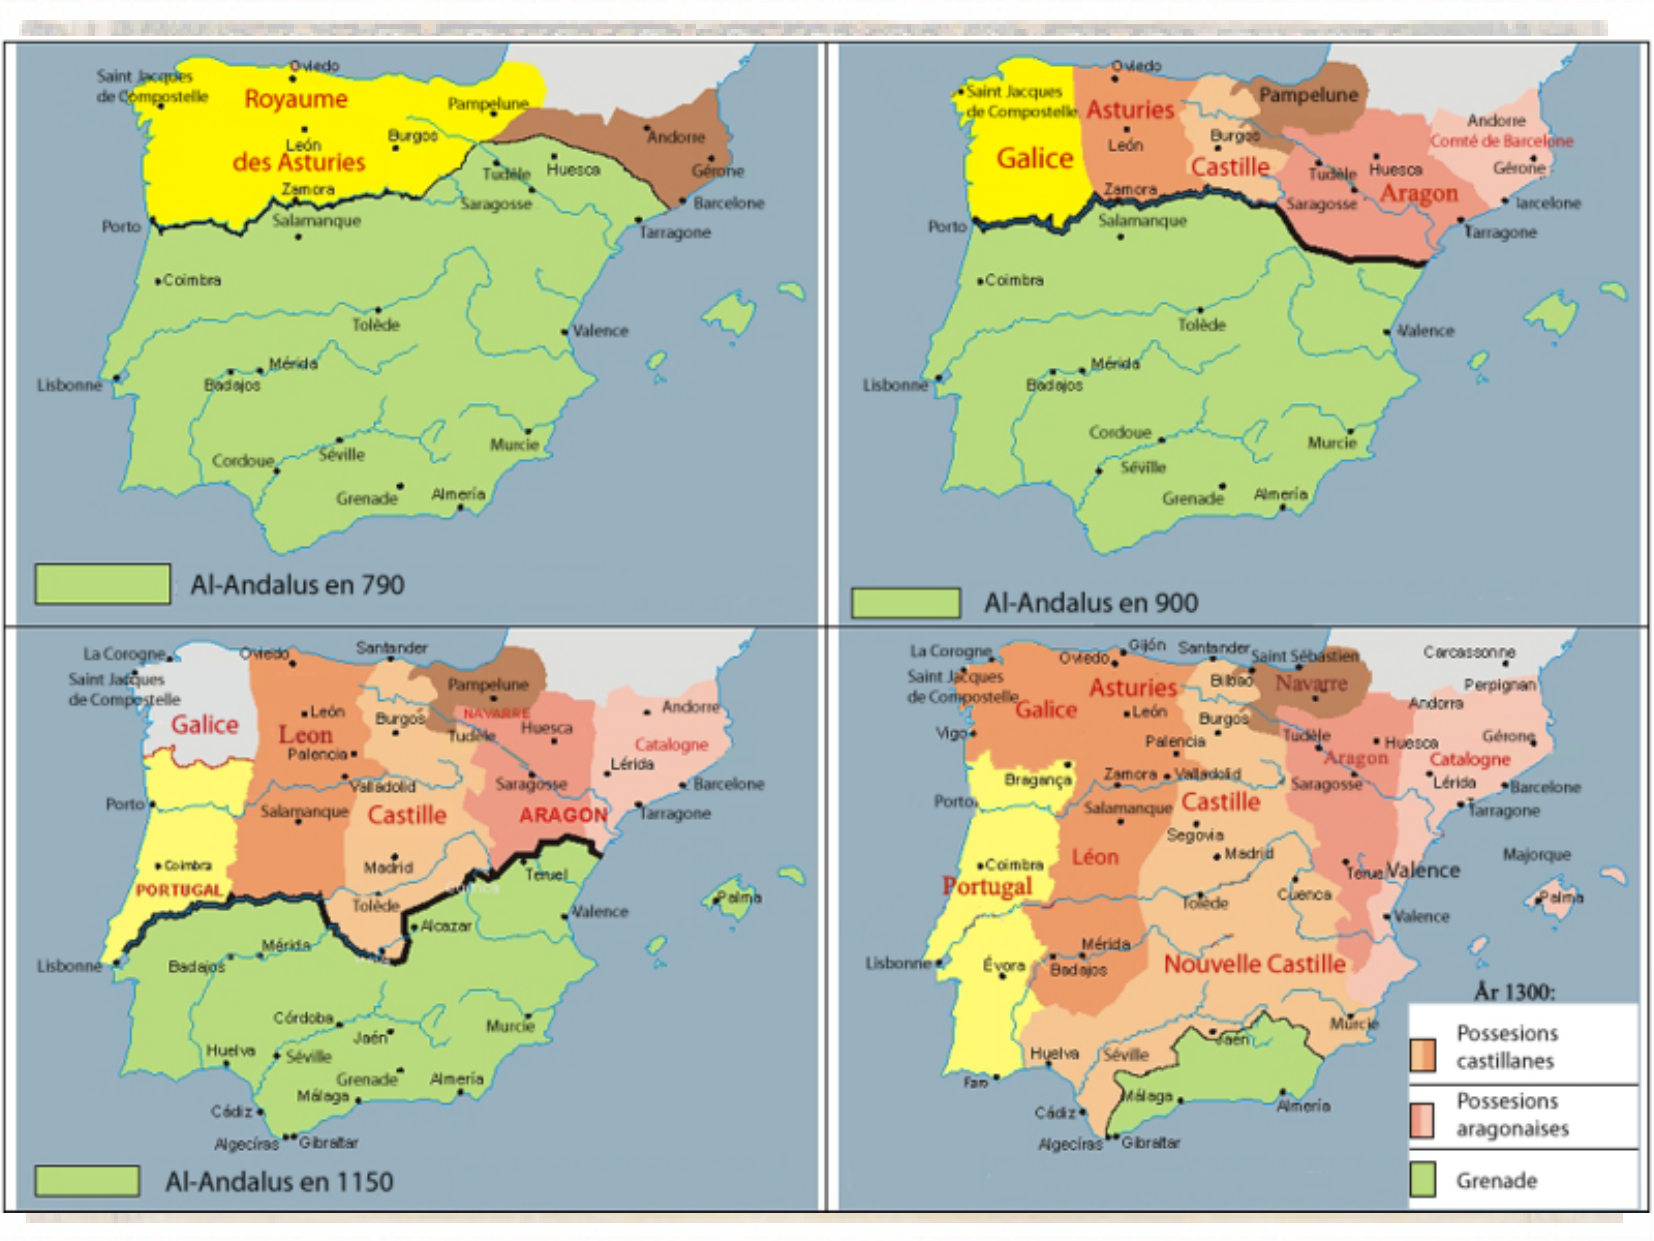

FORMACIÓN REINOS CRISTIANOS
LUCHA REALEZA-NOBLEZA
MONARQUÍA FEUDAL
PROGRESIVA IMPOSICIÓN
DE LA MONARQUÍA
ÓRGANO REPRESENTATIVO
ORGANIZACIÓN
POLÍTICA
CORTES
NOBLEZA
CLERO
BURGUESÍA
LUCHA CORTES-REALEZA
CHANCILLERÍA REAL
DE CASTILLA
JUSTICIA
JUSTICIA MAYOR
DE ARAGÓN
ADMINISTRACIÓN
HACIENDA